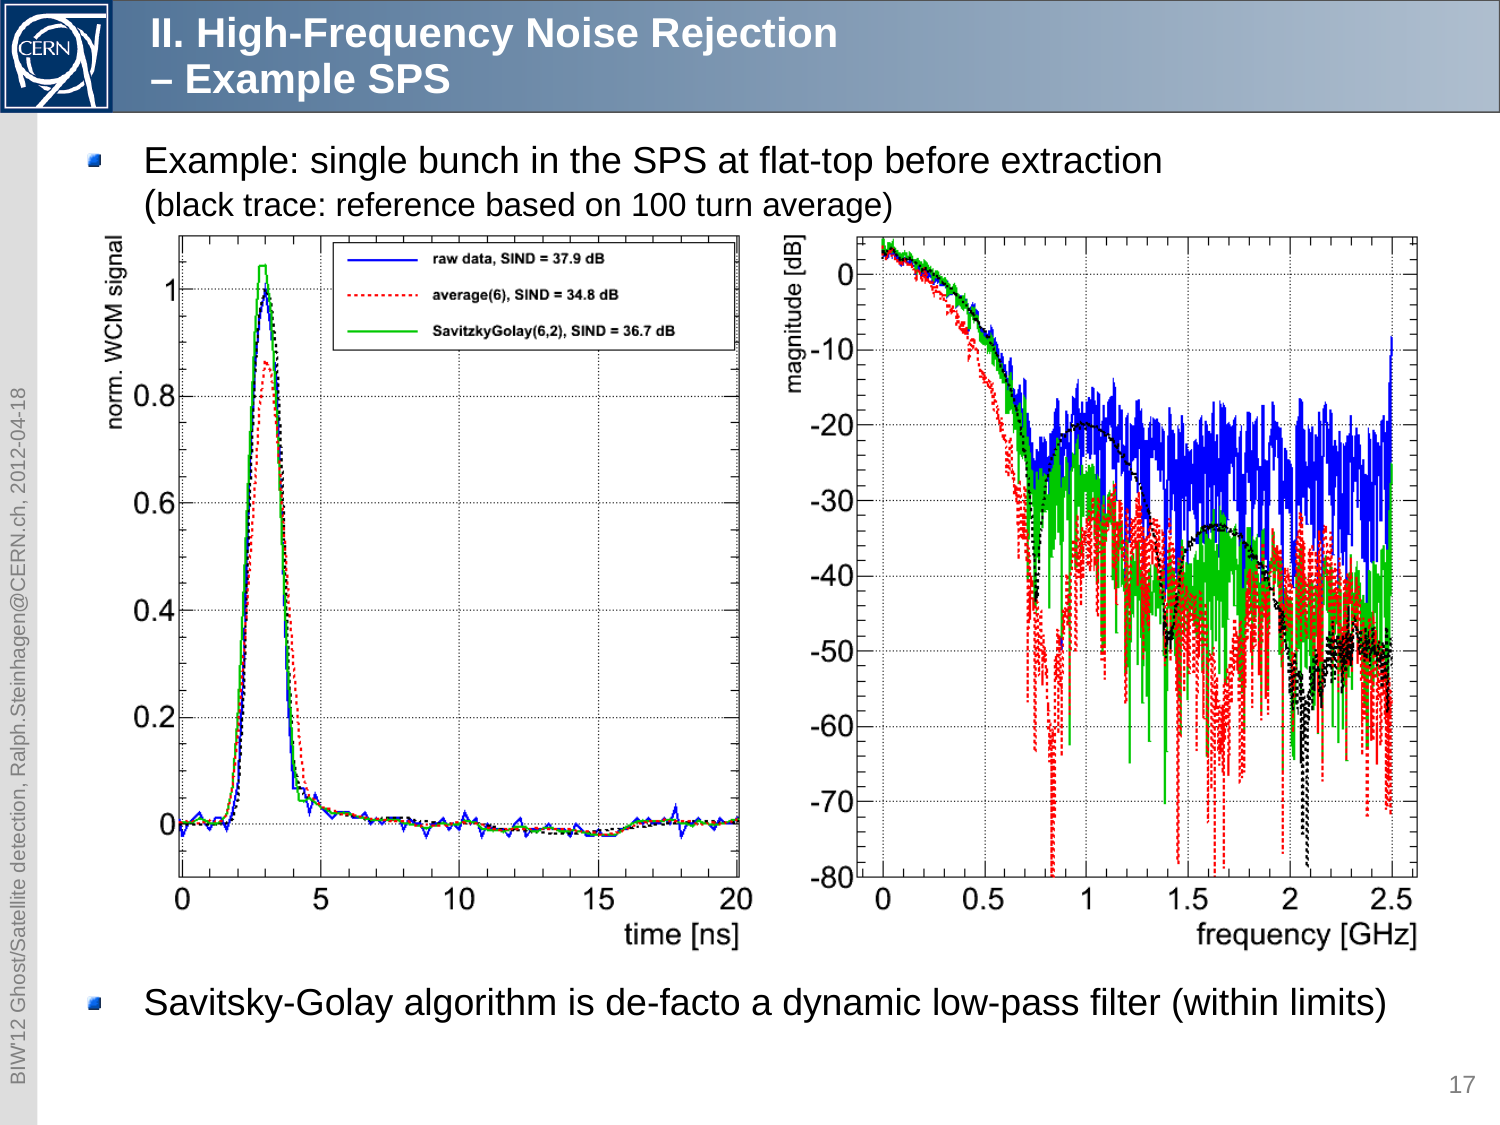

# II. High-Frequency Noise Rejection – Example SPS
Example: single bunch in the SPS at flat-top before extraction 		(black trace: reference based on 100 turn average)
Savitsky-Golay algorithm is de-facto a dynamic low-pass filter (within limits)